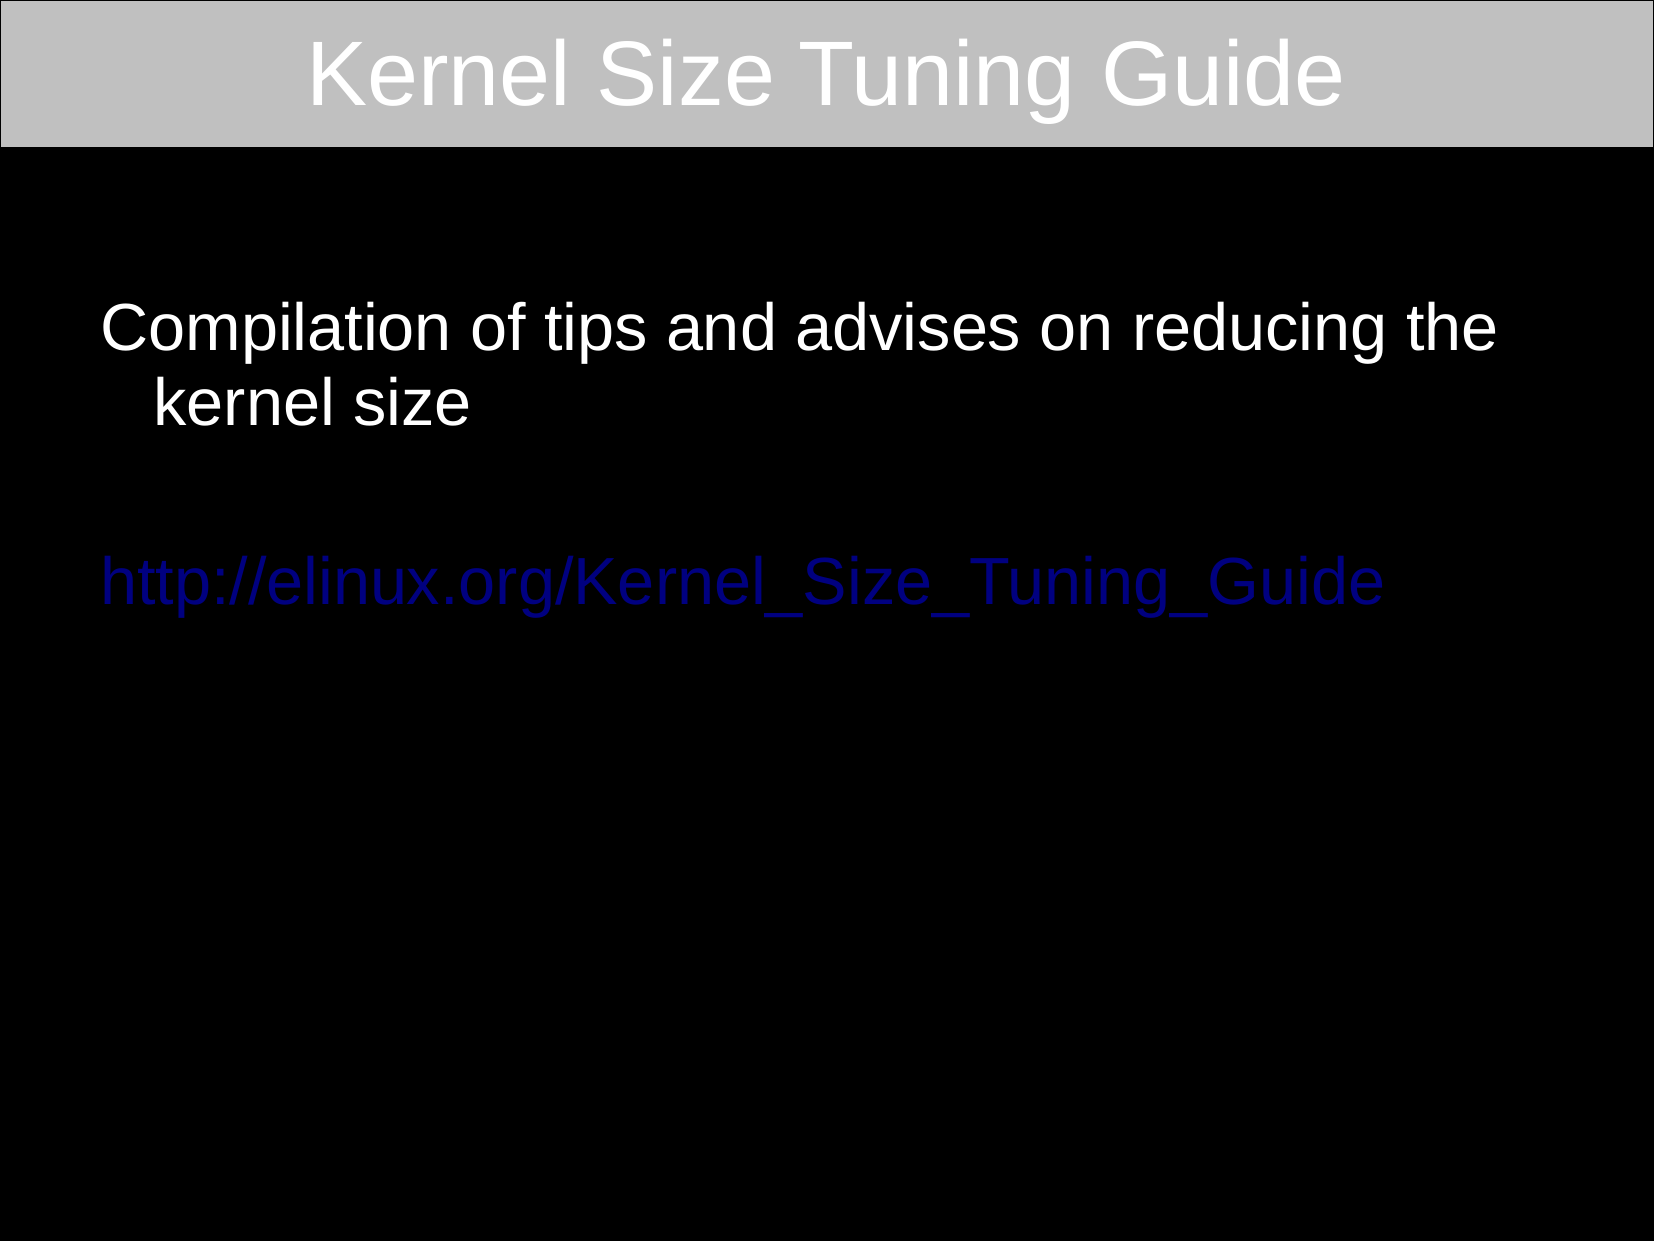

# Kernel Size Tuning Guide
Compilation of tips and advises on reducing the kernel size
http://elinux.org/Kernel_Size_Tuning_Guide